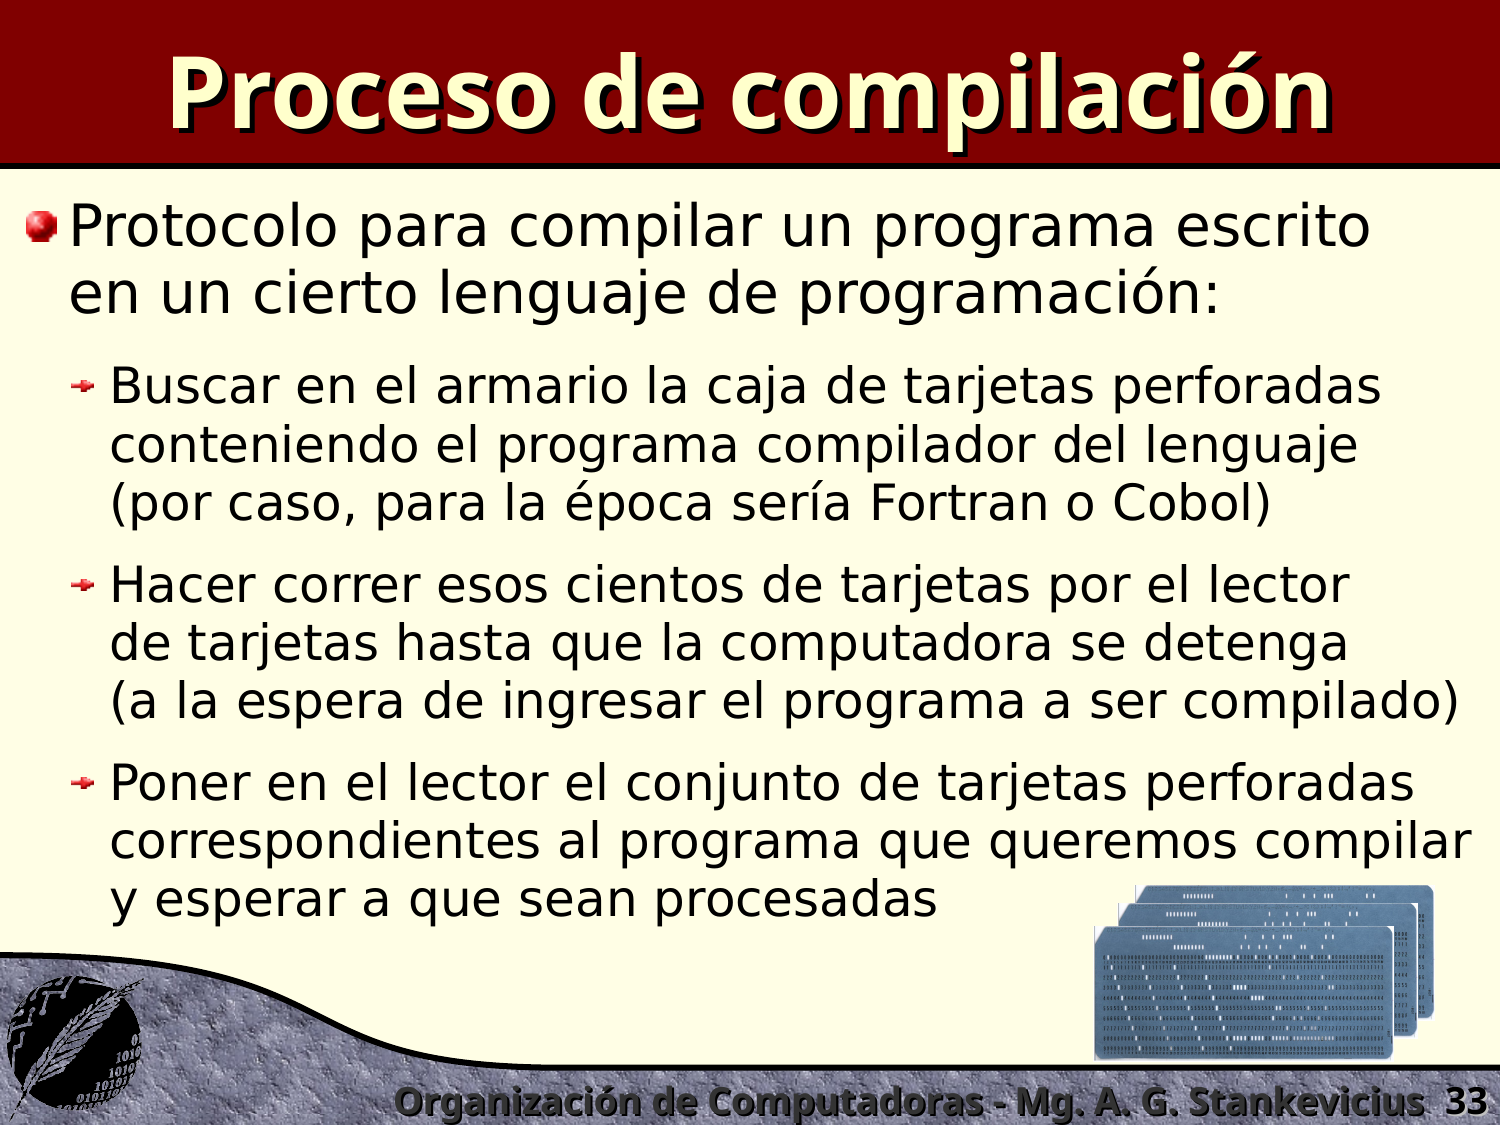

# Proceso de compilación
Protocolo para compilar un programa escrito
en un cierto lenguaje de programación:
Buscar en el armario la caja de tarjetas perforadas conteniendo el programa compilador del lenguaje
(por caso, para la época sería Fortran o Cobol)
Hacer correr esos cientos de tarjetas por el lector
de tarjetas hasta que la computadora se detenga
(a la espera de ingresar el programa a ser compilado)
Poner en el lector el conjunto de tarjetas perforadas correspondientes al programa que queremos compilar y esperar a que sean procesadas
33